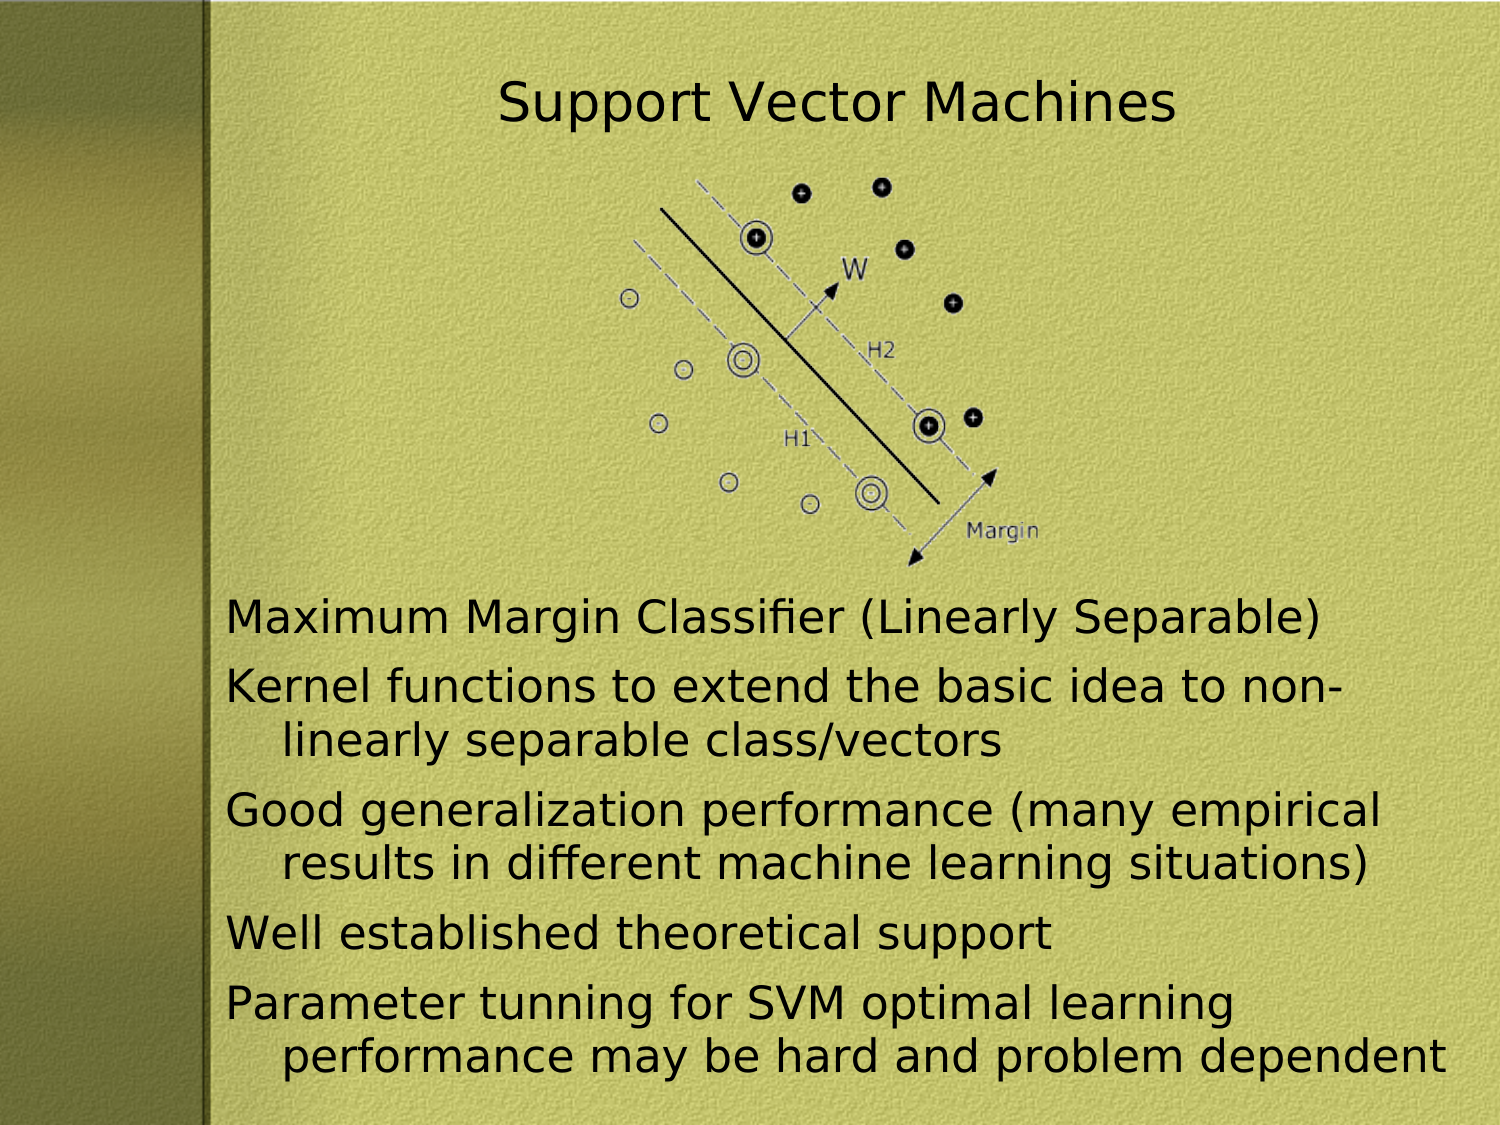

# Support Vector Machines
Maximum Margin Classifier (Linearly Separable)
Kernel functions to extend the basic idea to non-linearly separable class/vectors
Good generalization performance (many empirical results in different machine learning situations)
Well established theoretical support
Parameter tunning for SVM optimal learning performance may be hard and problem dependent